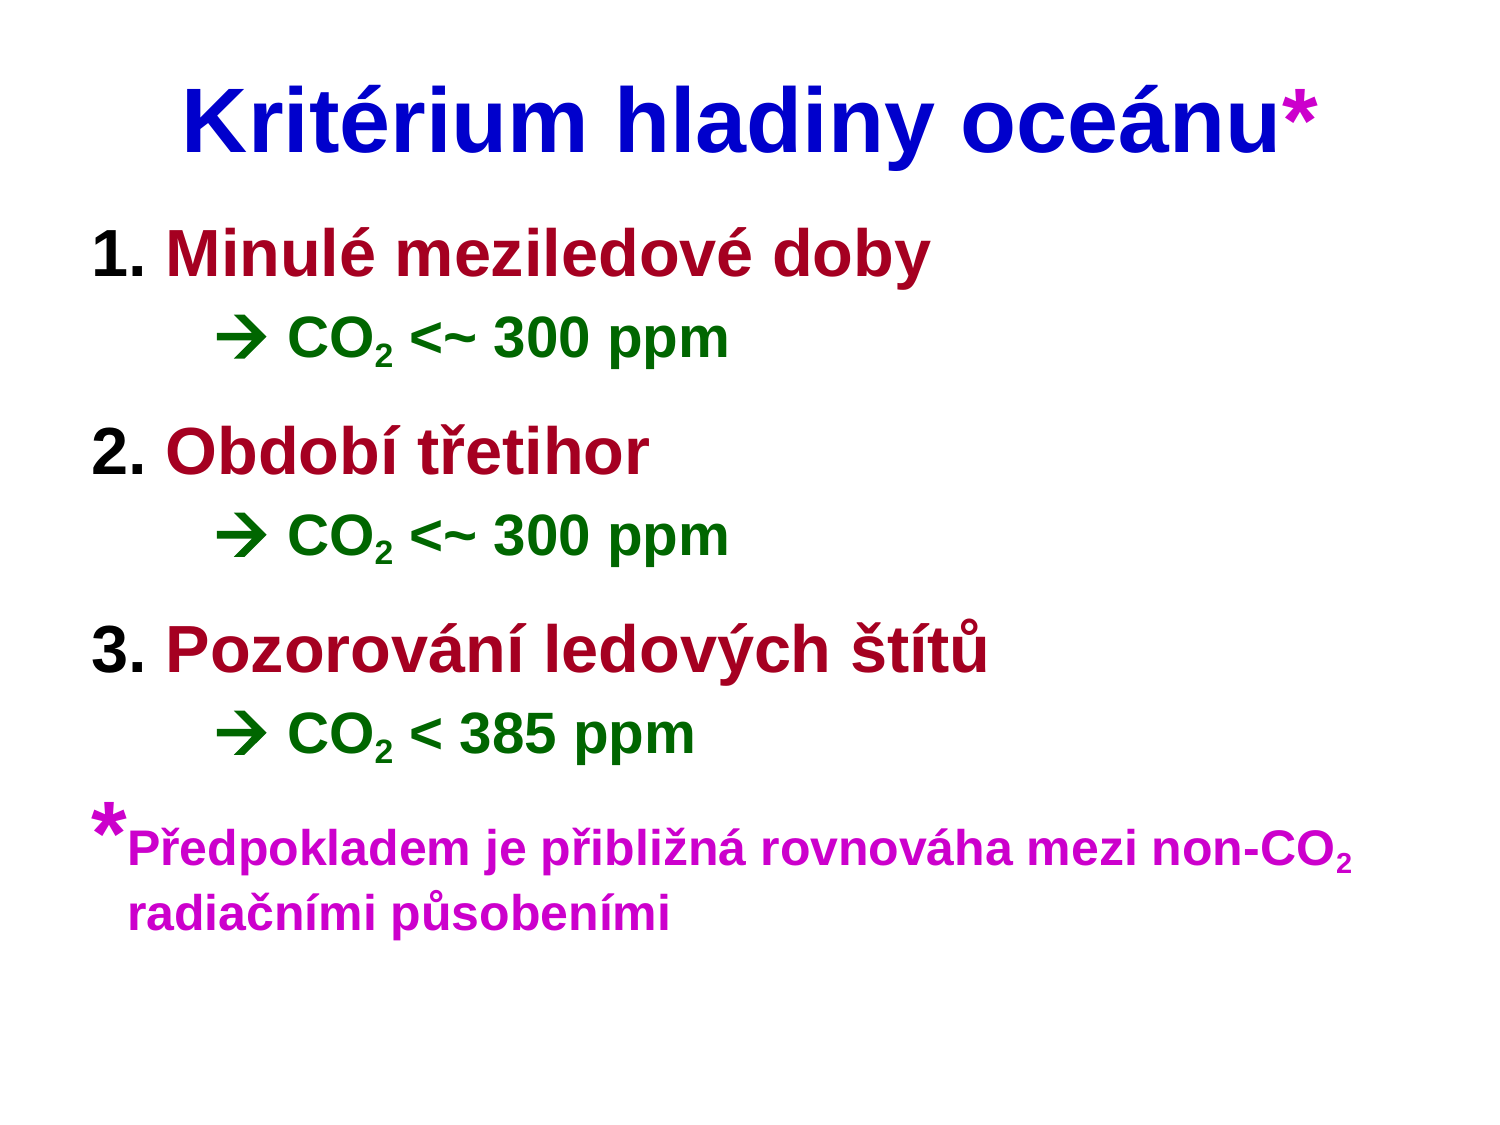

# Kritérium hladiny oceánu*
1. Minulé meziledové doby
	  CO2 <~ 300 ppm
2. Období třetihor
	  CO2 <~ 300 ppm
3. Pozorování ledových štítů
	  CO2 < 385 ppm
*Předpokladem je přibližná rovnováha mezi non-CO2 radiačními působeními